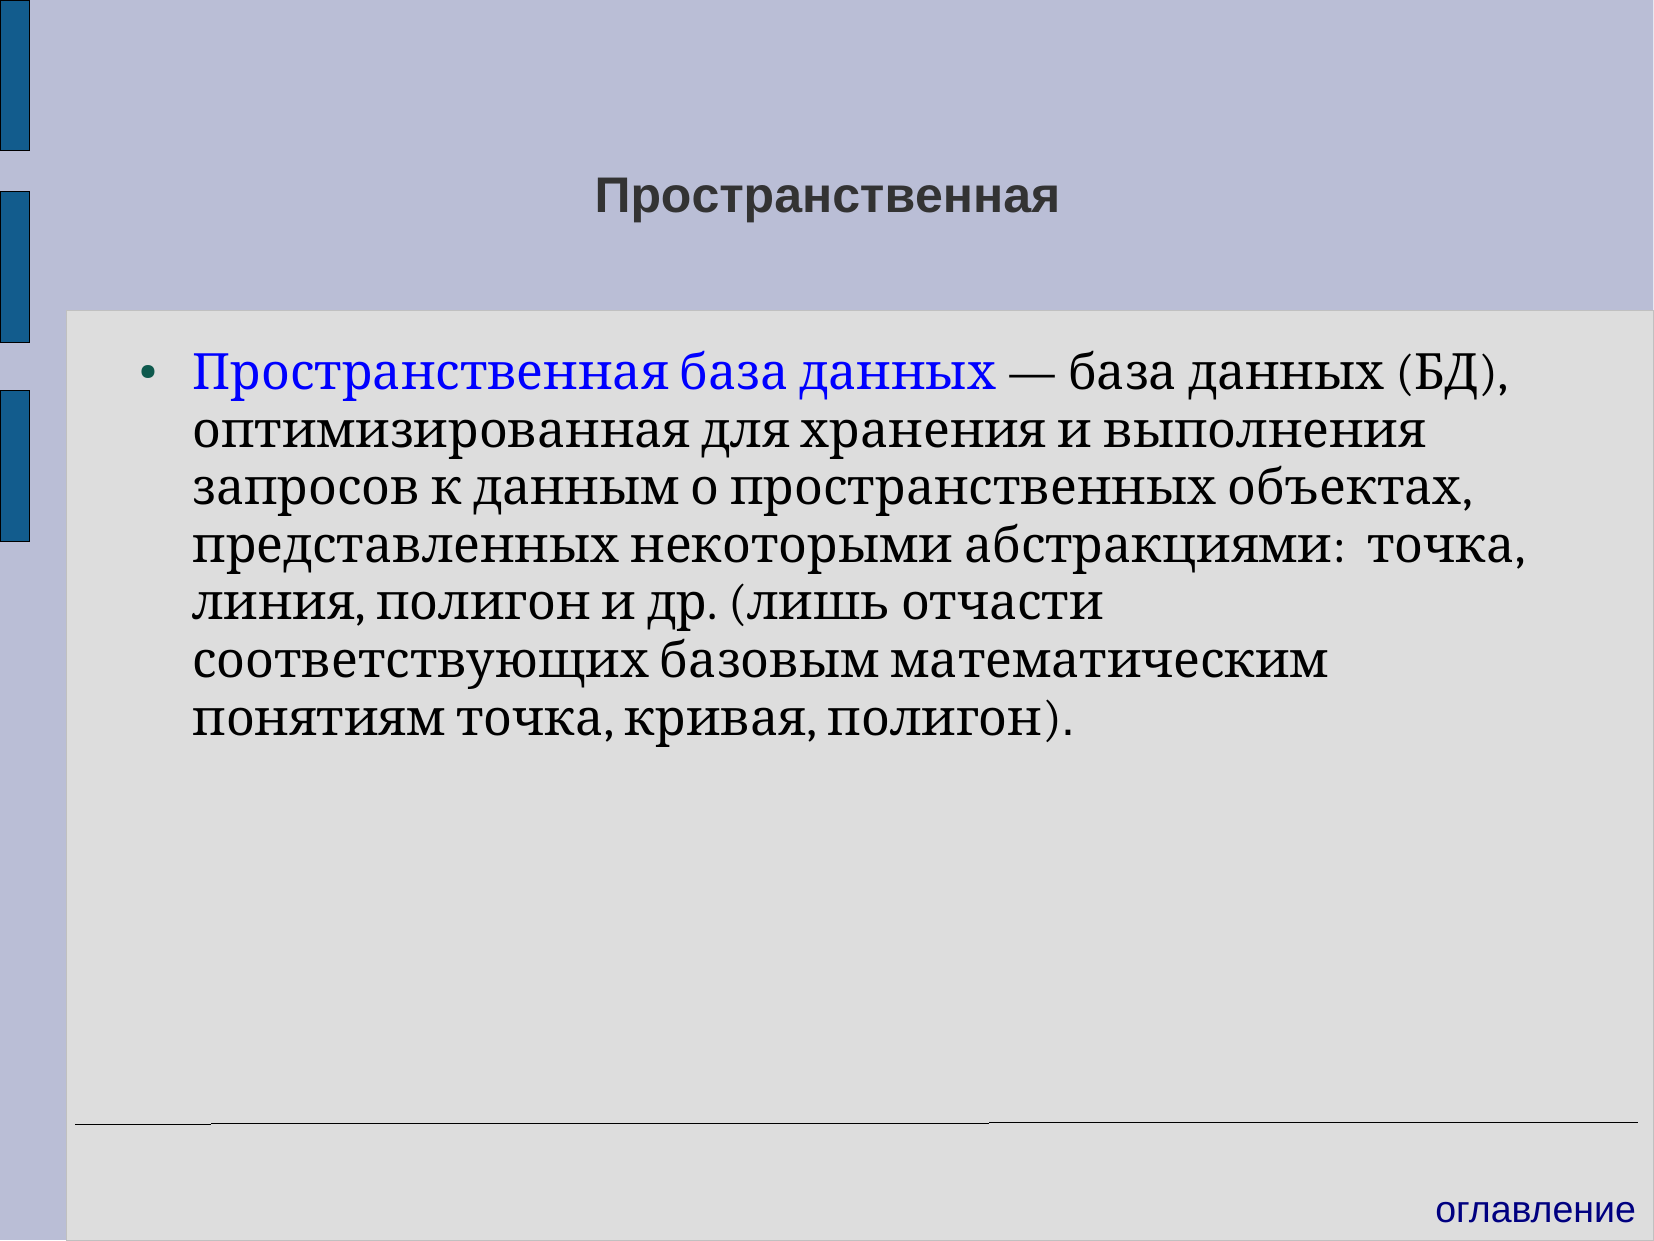

# Пространственная
Пространственная база данных — база данных (БД), оптимизированная для хранения и выполнения запросов к данным о пространственных объектах, представленных некоторыми абстракциями: точка, линия, полигон и др. (лишь отчасти соответствующих базовым математическим понятиям точка, кривая, полигон).
оглавление